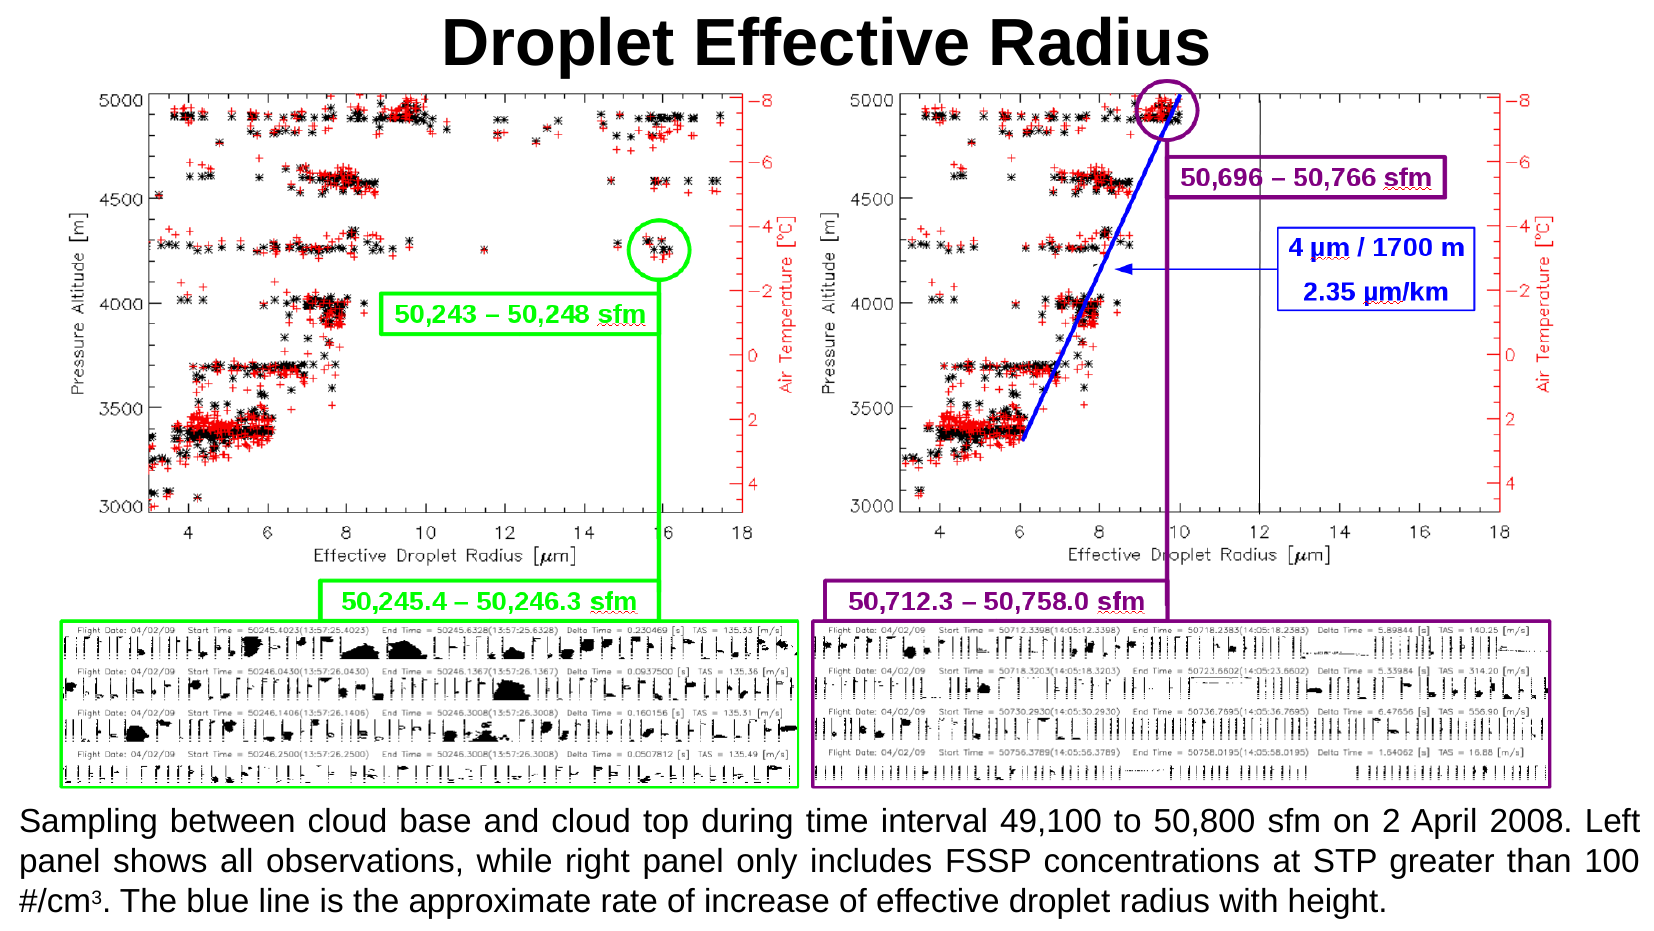

Droplet Effective Radius
Sampling between cloud base and cloud top during time interval 49,100 to 50,800 sfm on 2 April 2008. Left panel shows all observations, while right panel only includes FSSP concentrations at STP greater than 100 #/cm3. The blue line is the approximate rate of increase of effective droplet radius with height.